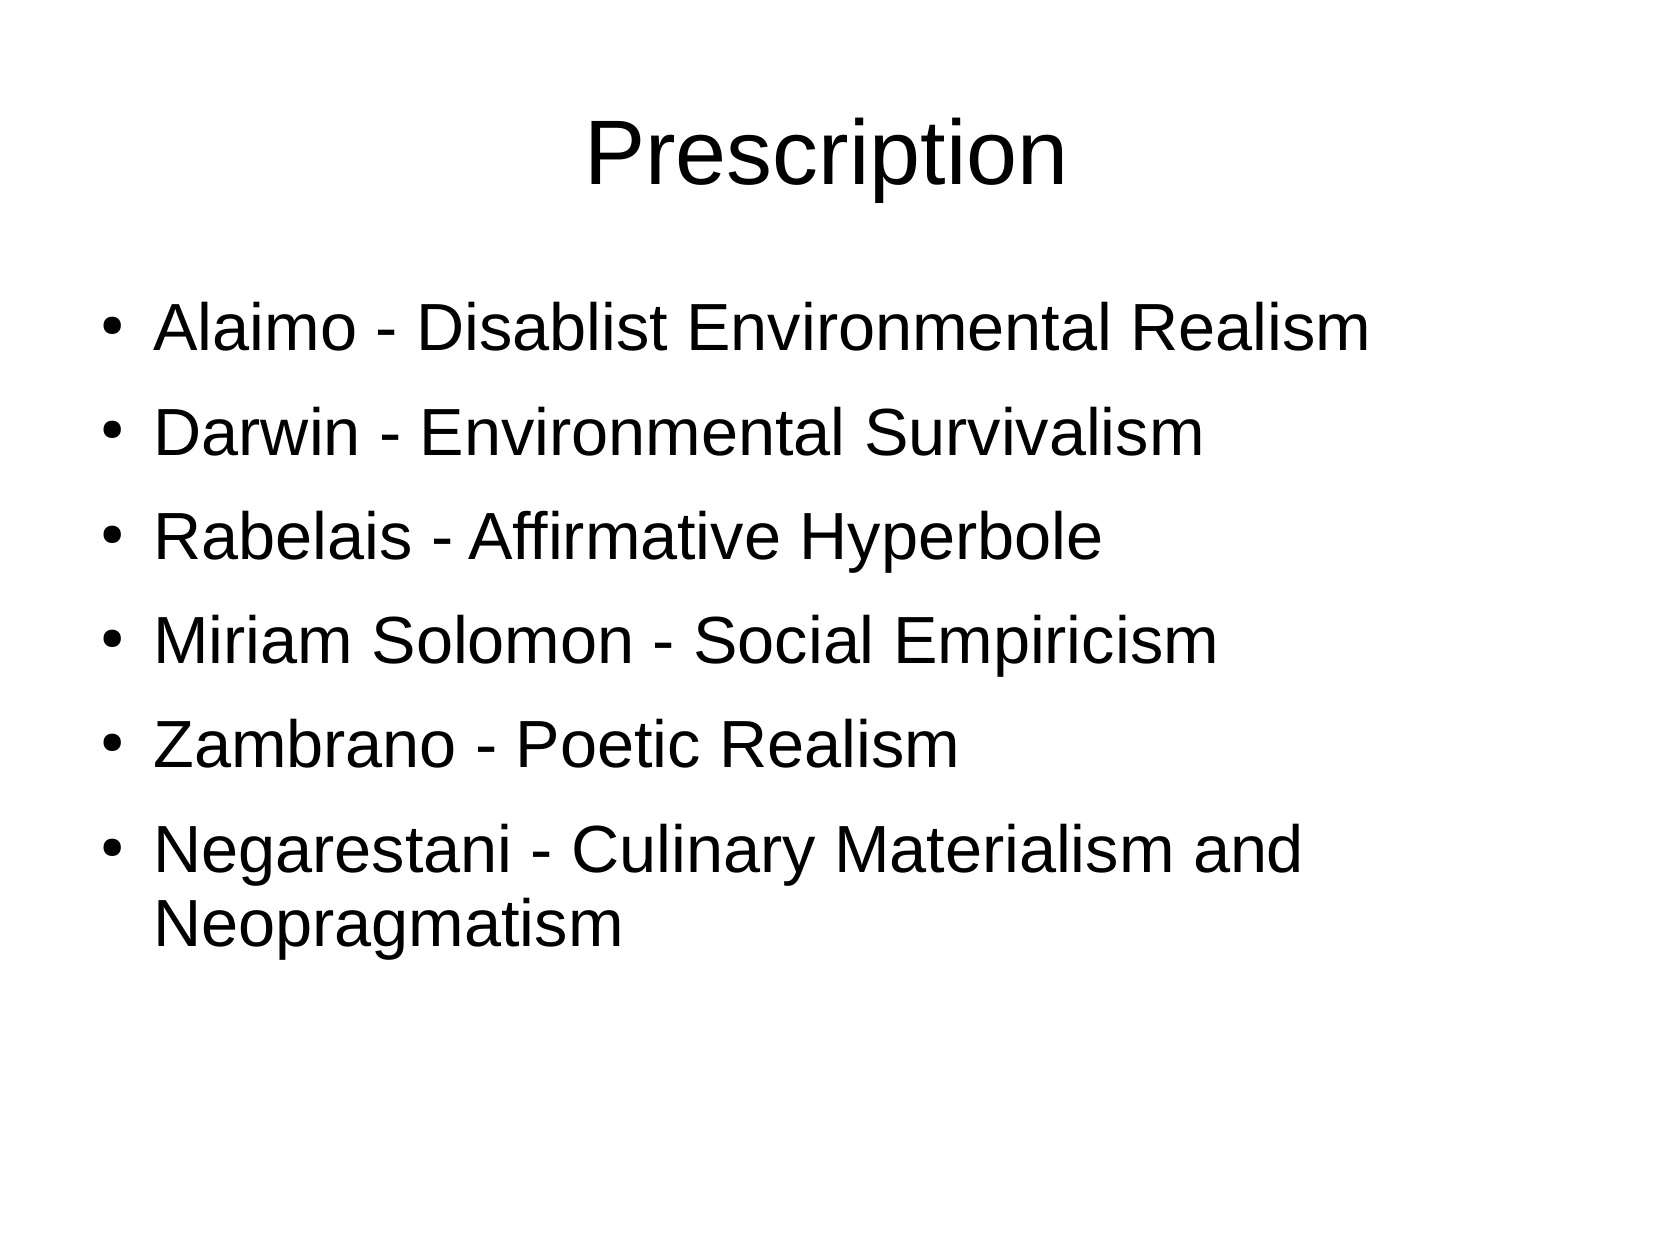

# Prescription
Alaimo - Disablist Environmental Realism
Darwin - Environmental Survivalism
Rabelais - Affirmative Hyperbole
Miriam Solomon - Social Empiricism
Zambrano - Poetic Realism
Negarestani - Culinary Materialism and Neopragmatism